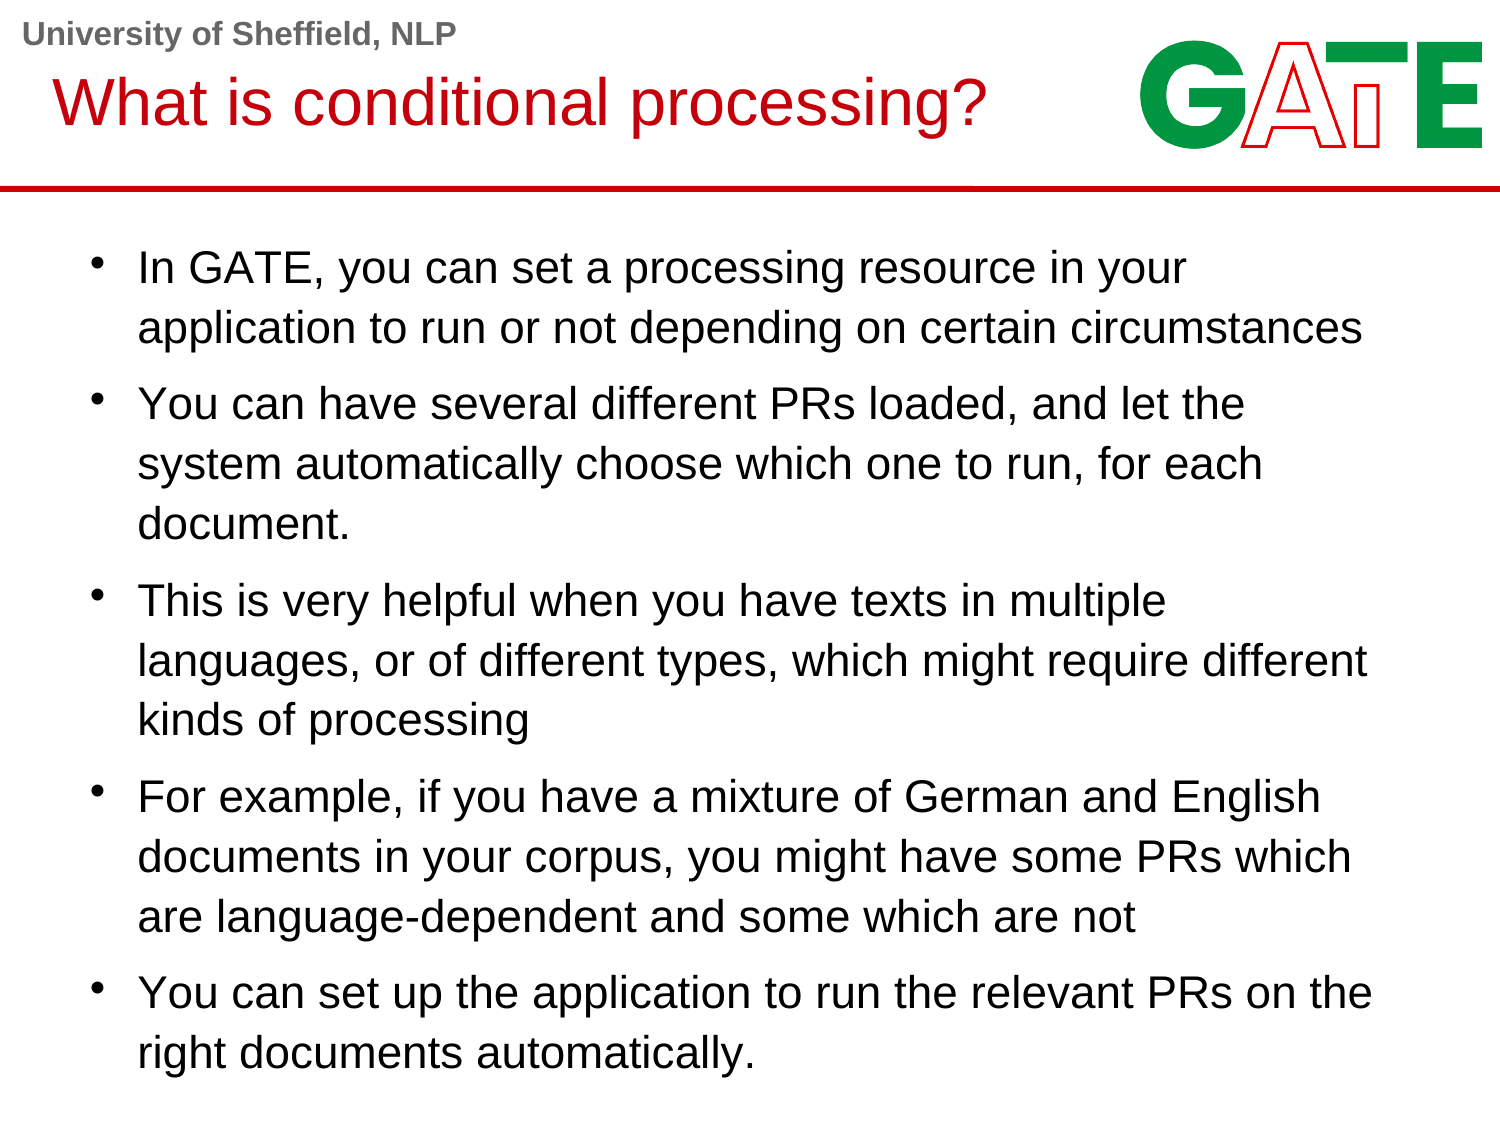

# What is conditional processing?
In GATE, you can set a processing resource in your application to run or not depending on certain circumstances
You can have several different PRs loaded, and let the system automatically choose which one to run, for each document.
This is very helpful when you have texts in multiple languages, or of different types, which might require different kinds of processing
For example, if you have a mixture of German and English documents in your corpus, you might have some PRs which are language-dependent and some which are not
You can set up the application to run the relevant PRs on the right documents automatically.